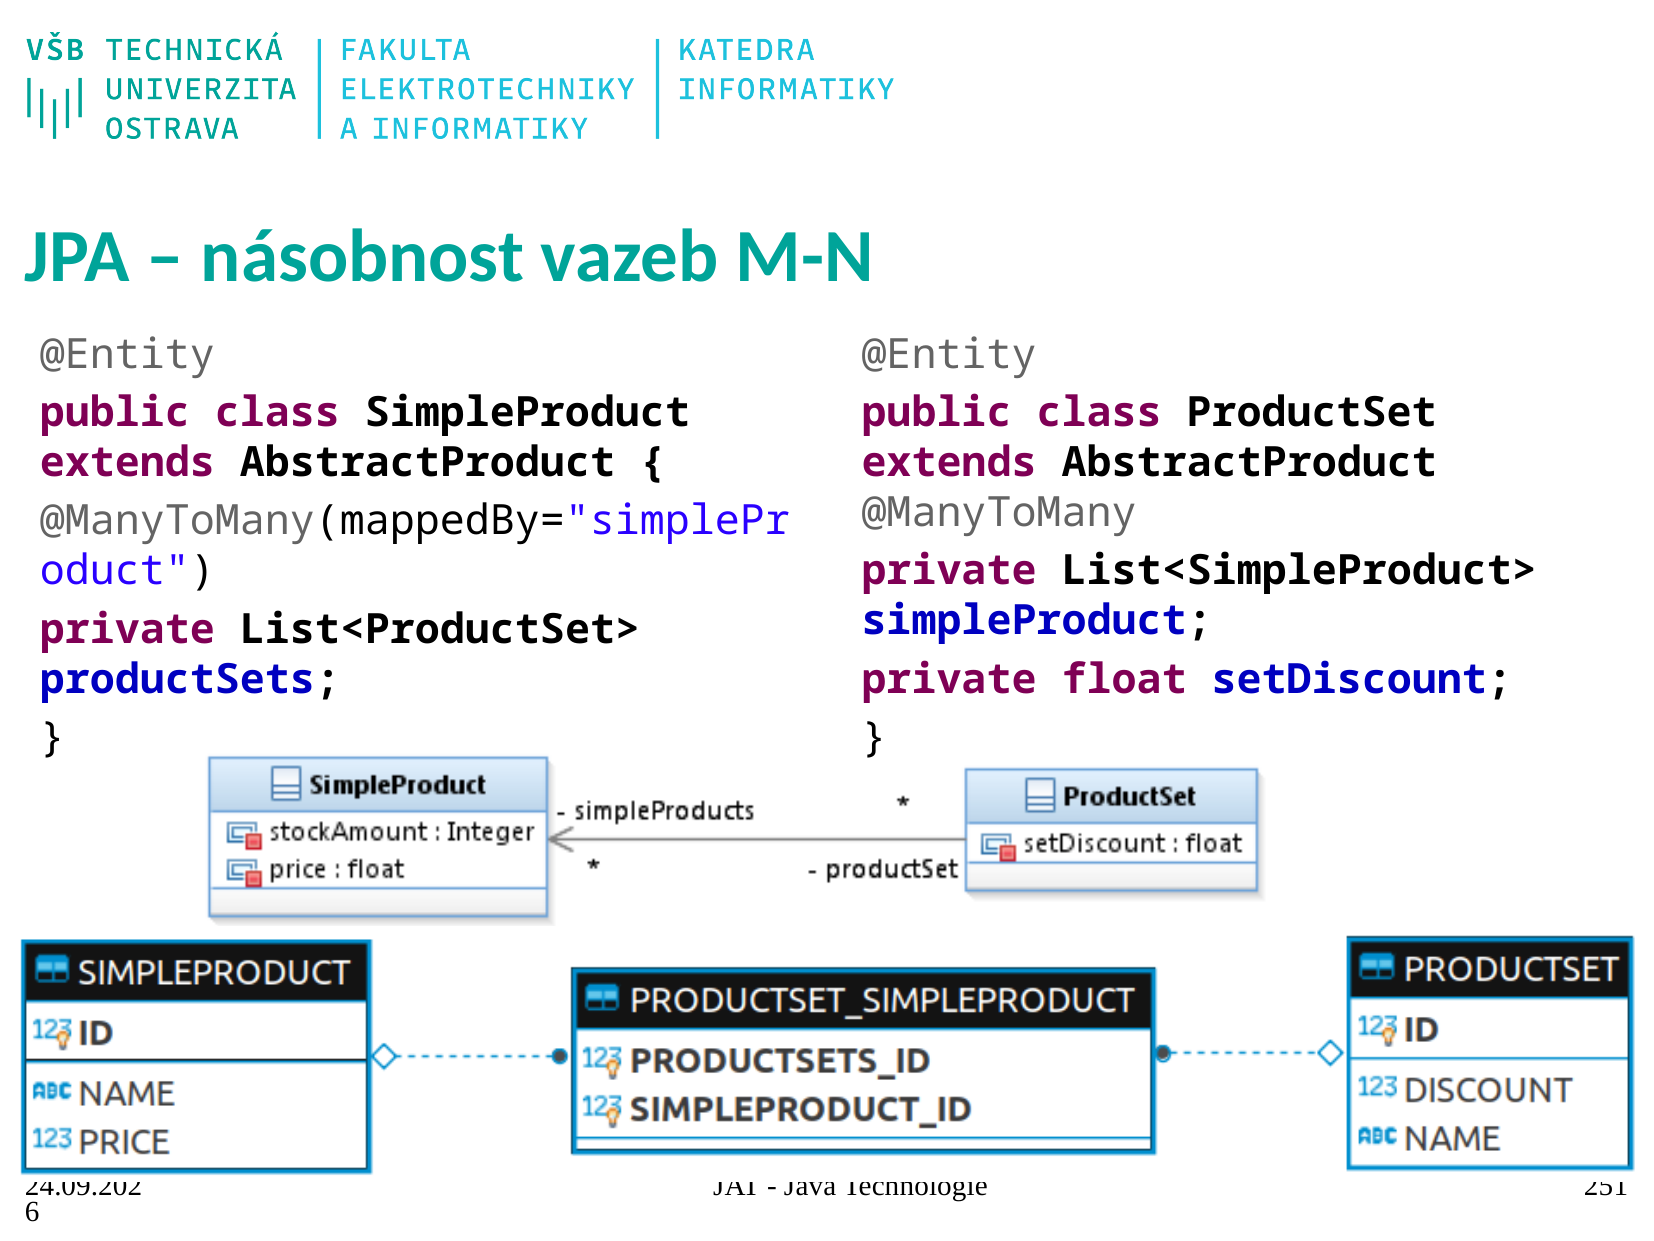

JPA – násobnost vazeb M-N
# @Entity
public class SimpleProduct extends AbstractProduct {
@ManyToMany(mappedBy="simpleProduct")
private List<ProductSet> productSets;
}
@Entity
public class ProductSet extends AbstractProduct @ManyToMany
private List<SimpleProduct> simpleProduct;
private float setDiscount;
}
JAT - Java Technologie
251